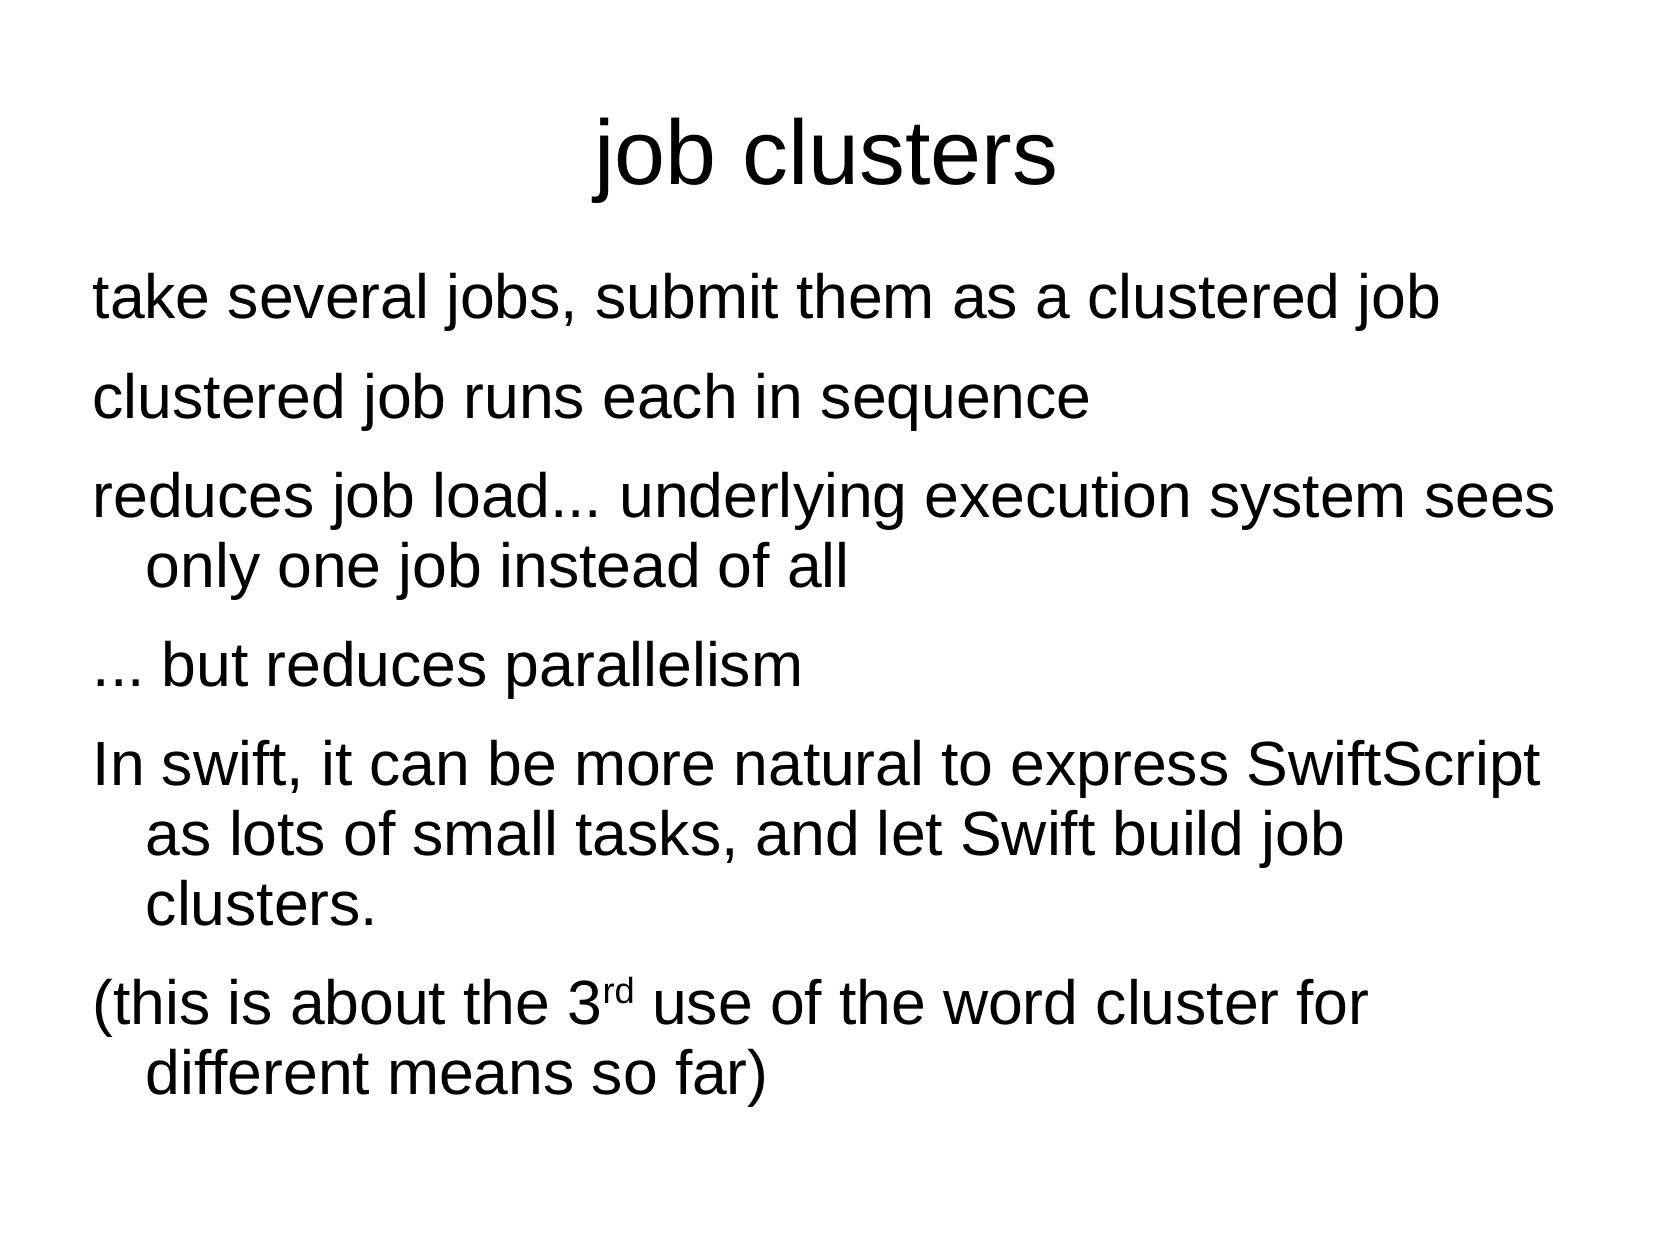

# job clusters
take several jobs, submit them as a clustered job
clustered job runs each in sequence
reduces job load... underlying execution system sees only one job instead of all
... but reduces parallelism
In swift, it can be more natural to express SwiftScript as lots of small tasks, and let Swift build job clusters.
(this is about the 3rd use of the word cluster for different means so far)